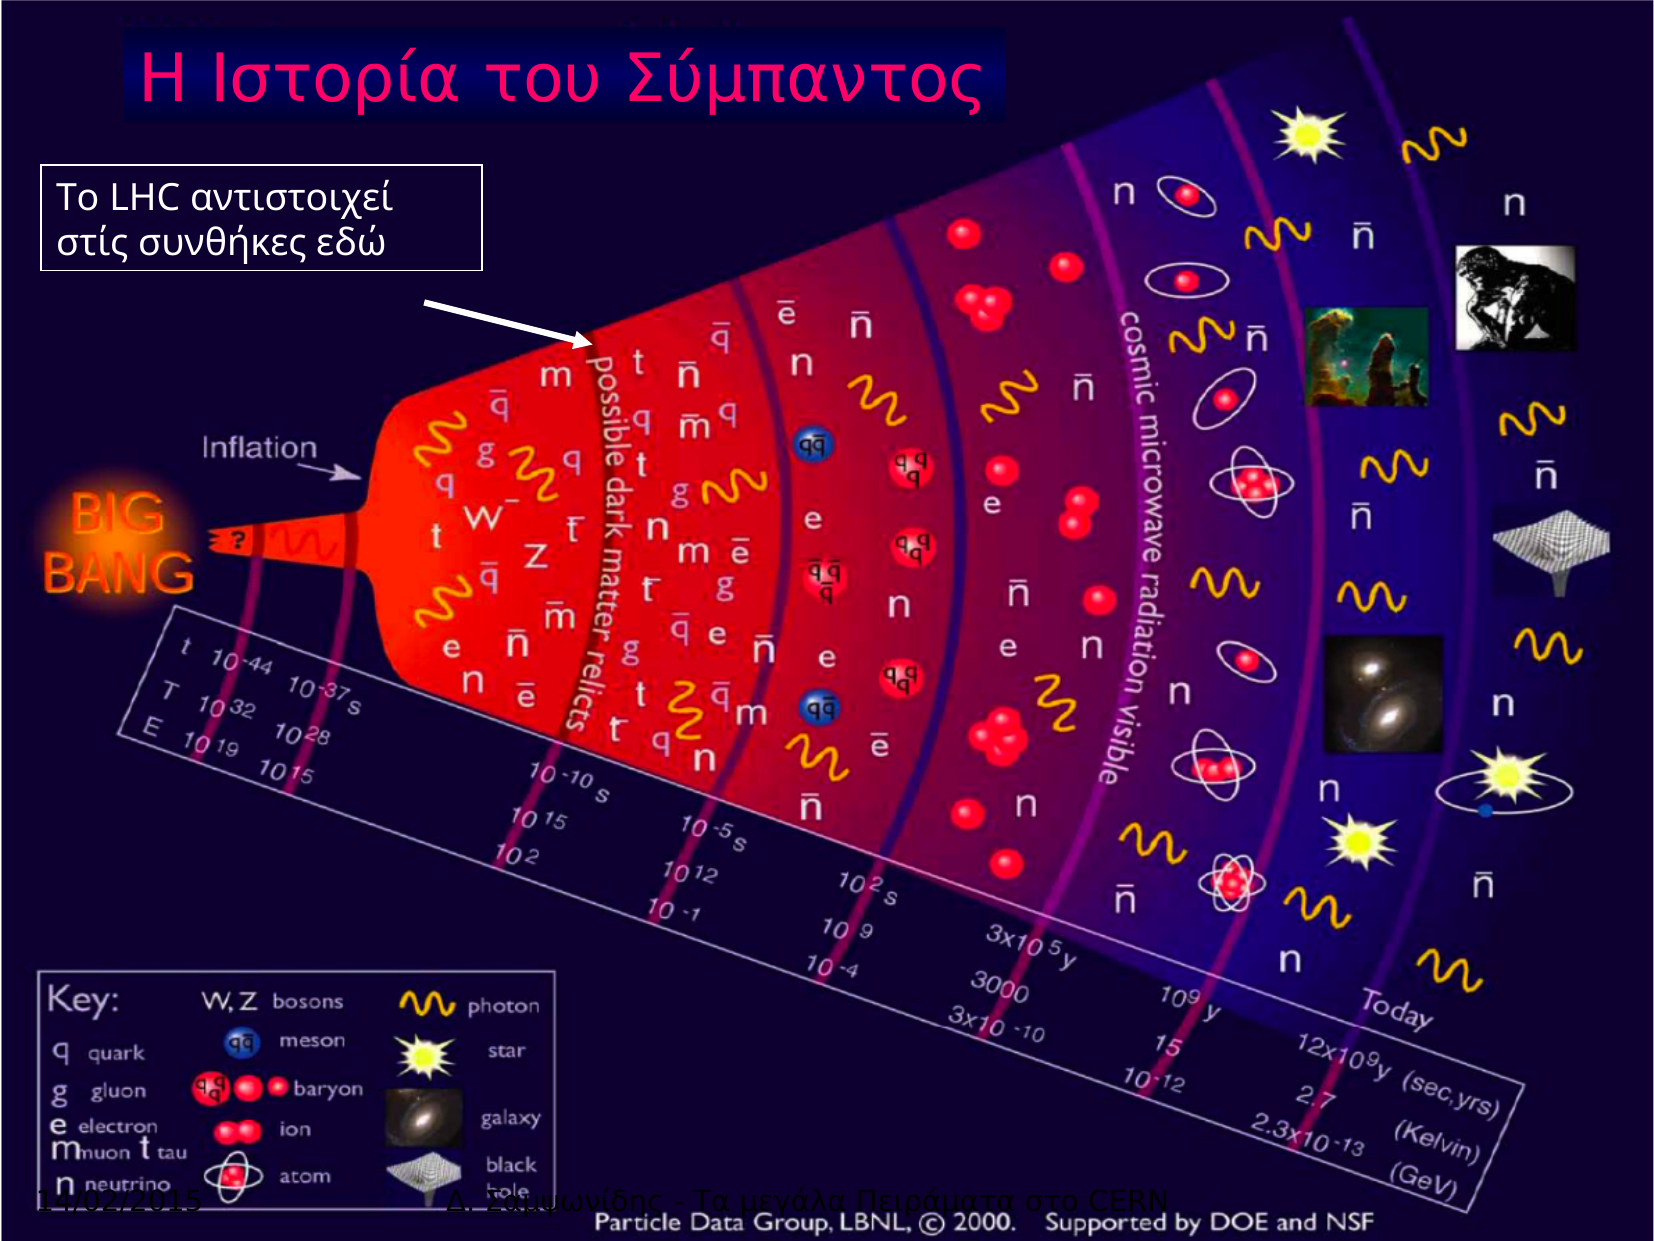

Η Ιστορία του Σύμπαντος
Το LHC αντιστοιχεί στίς συνθήκες εδώ
Α.Π.Θ - 29 Σεπ. 2016
Κ. Κορδάς - Πυρηνική και Στοιχειώδη Ι - Μάθημα 1β - εισαγωγή
27
14/02/2015
Δ. Σαμψωνίδης - Τα μεγάλα Πειράματα στο CERN